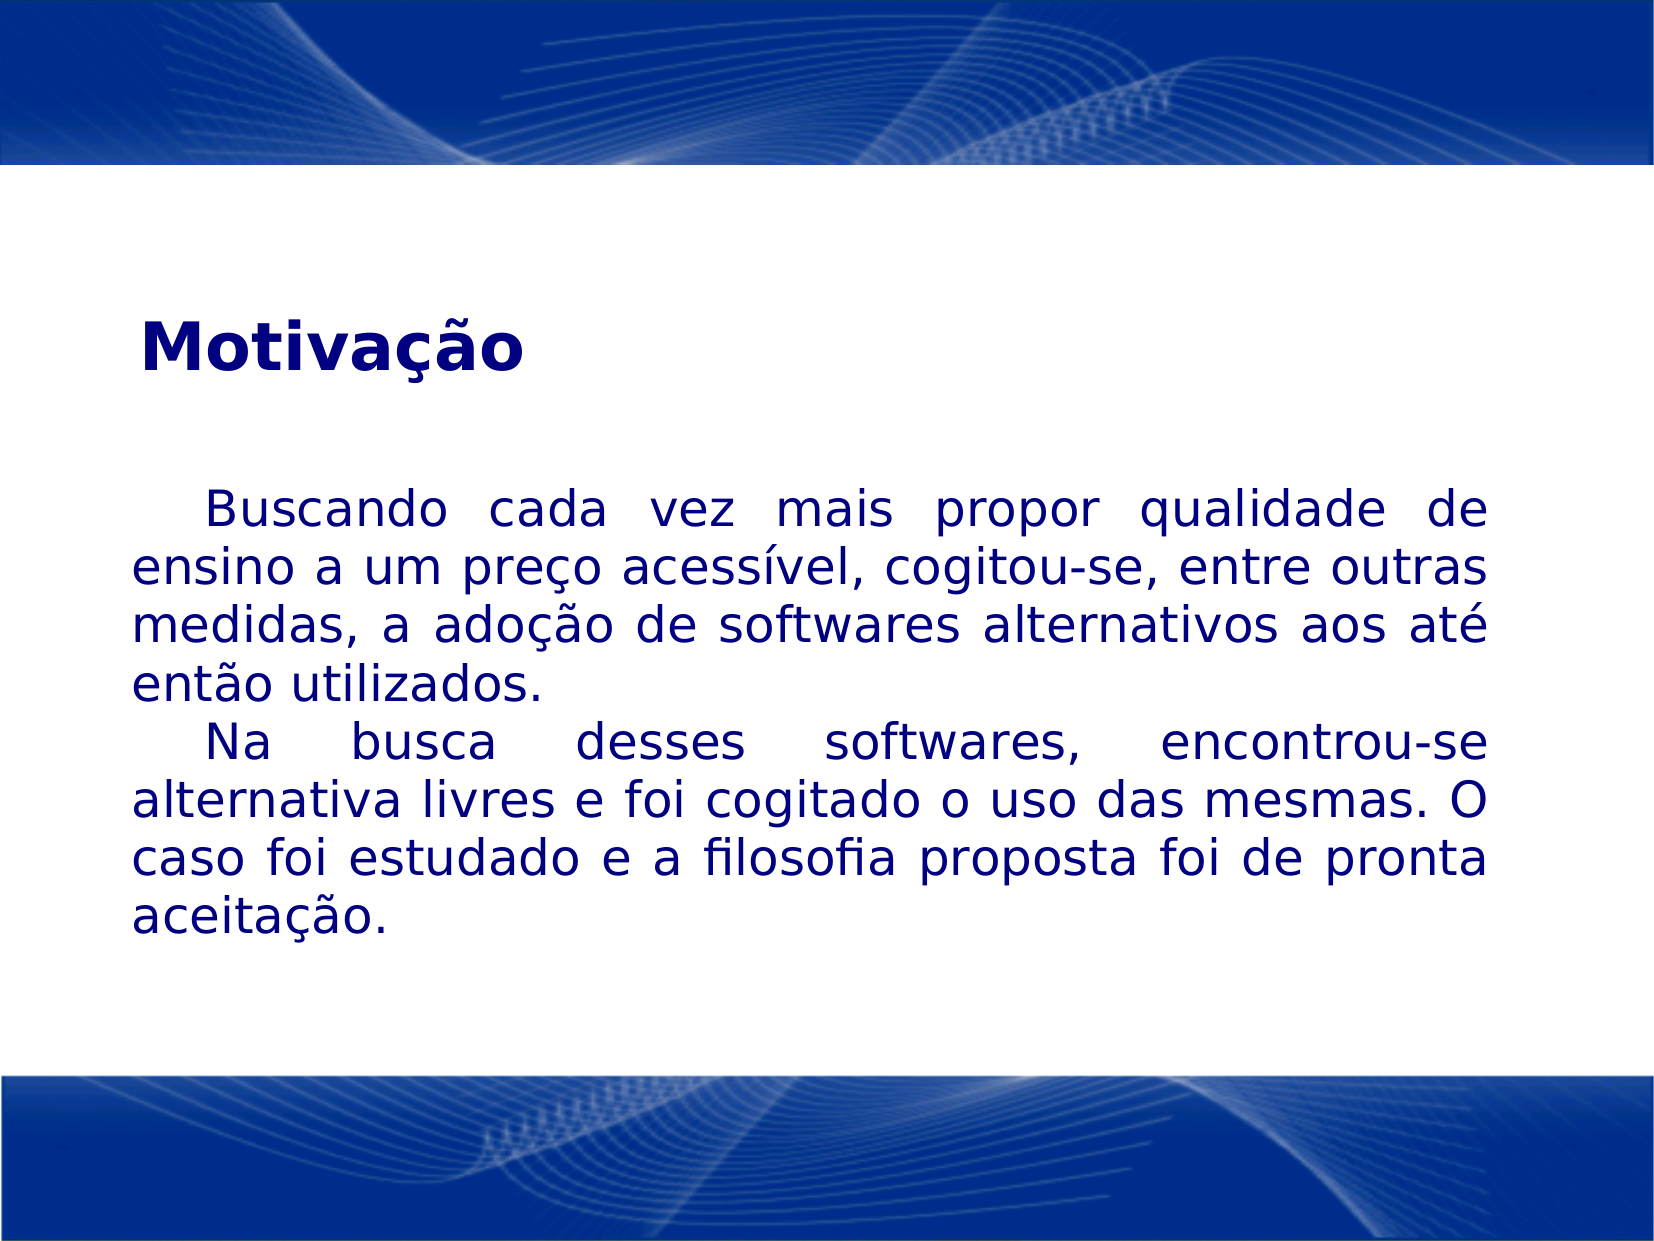

Motivação
	Buscando cada vez mais propor qualidade de ensino a um preço acessível, cogitou-se, entre outras medidas, a adoção de softwares alternativos aos até então utilizados.
	Na busca desses softwares, encontrou-se alternativa livres e foi cogitado o uso das mesmas. O caso foi estudado e a filosofia proposta foi de pronta aceitação.